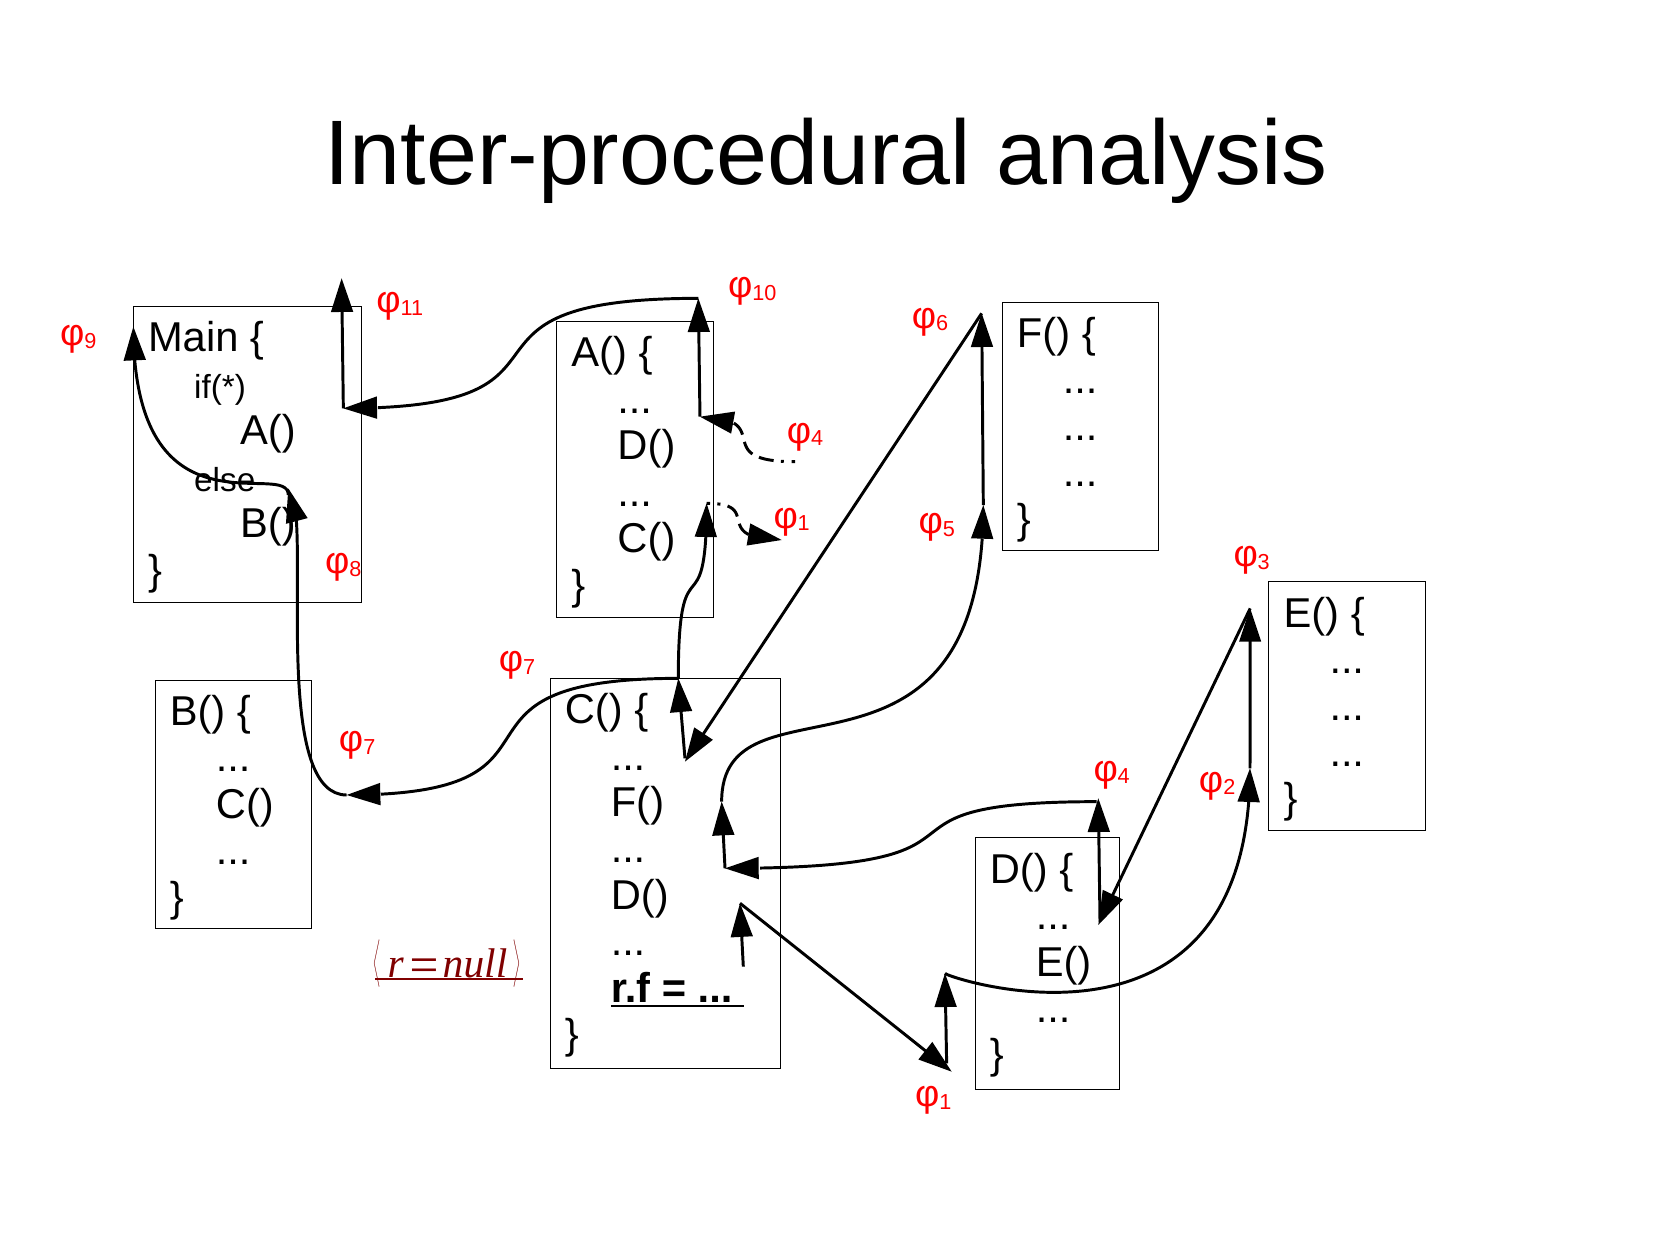

# Inter-procedural analysis
φ10
φ11
φ6
F() {
 ...
 ...
 ...
}
φ9
Main {
 if(*)
 A()
 else
 B()
}
A() {
 ...
 D()
 ...
 C()
}
φ4
φ1
φ5
φ3
φ8
E() {
 ...
 ...
 ...
}
φ7
C() {
 ...
 F()
 ...
 D()
 ...
 r.f = ...
}
B() {
 ...
 C()
 ...
}
φ7
φ4
φ2
D() {
 ...
 E()
 ...
}
φ1